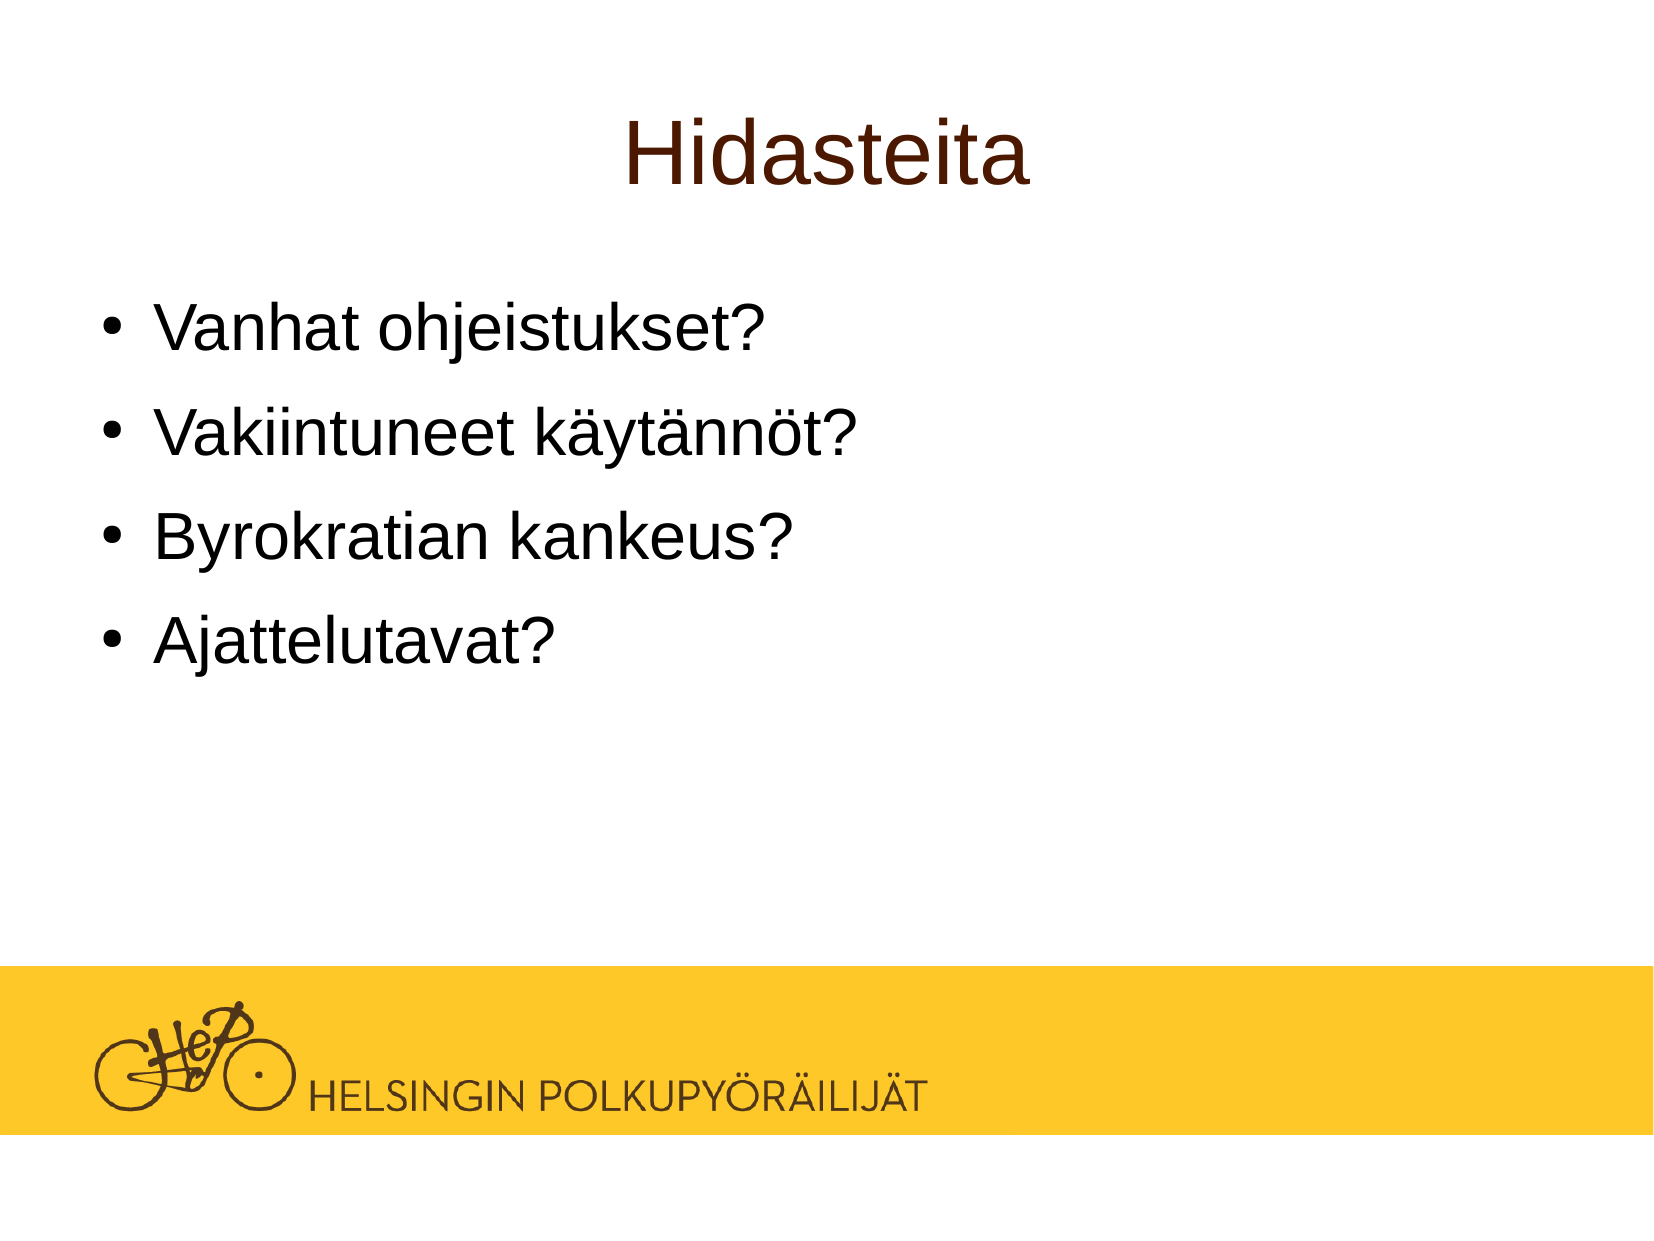

# Hidasteita
Vanhat ohjeistukset?
Vakiintuneet käytännöt?
Byrokratian kankeus?
Ajattelutavat?